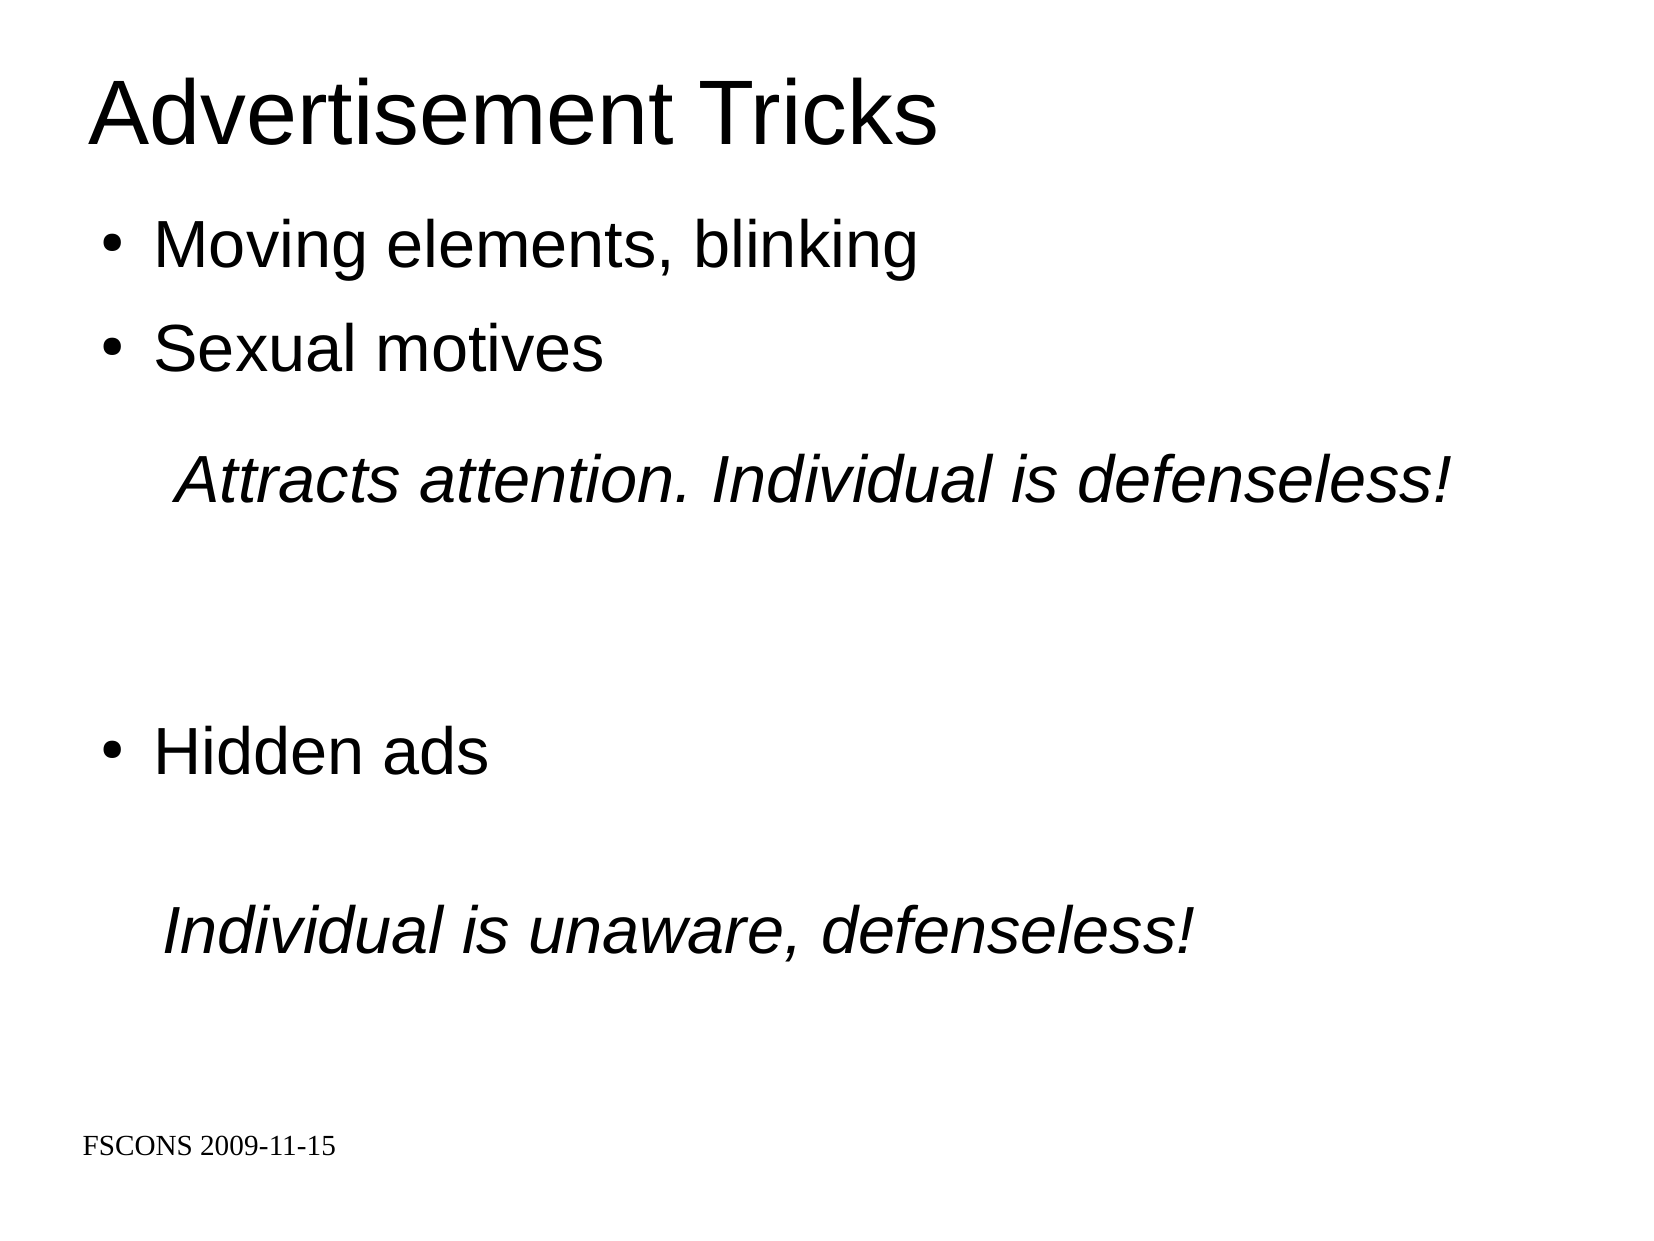

# Advertisement Tricks
Moving elements, blinking
Sexual motives
Hidden ads
Attracts attention. Individual is defenseless!
Individual is unaware, defenseless!